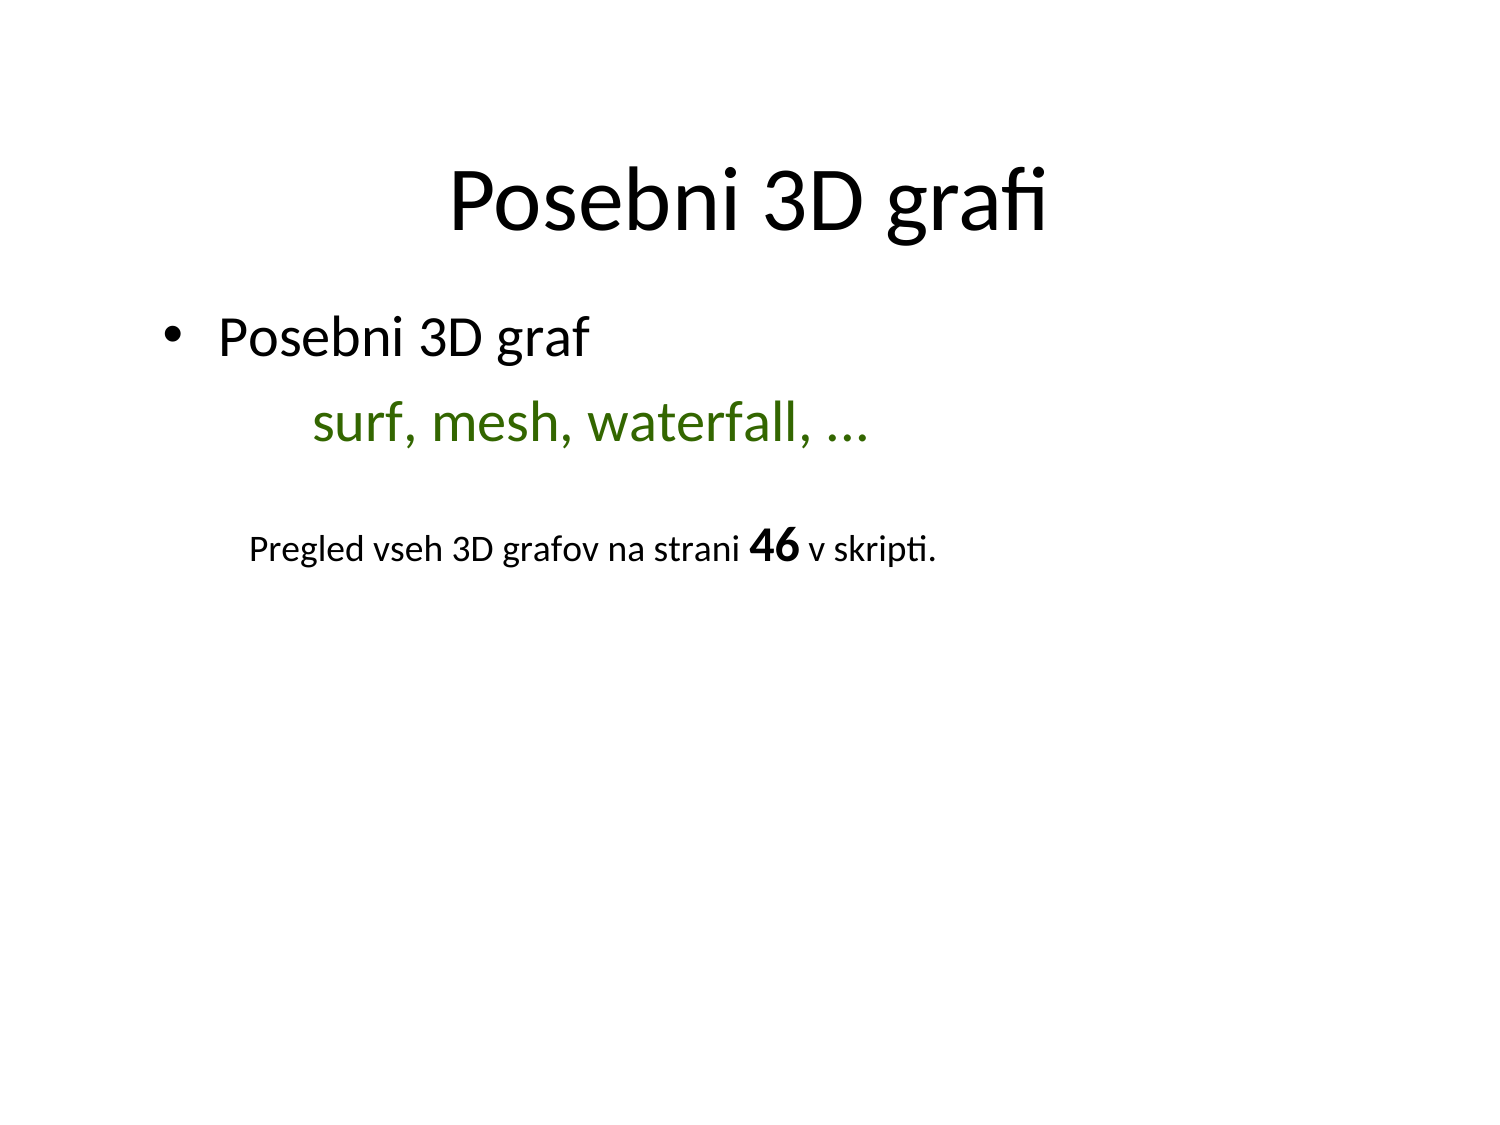

# Posebni 3D grafi
Posebni 3D graf
		surf, mesh, waterfall, ...
Pregled vseh 3D grafov na strani 46 v skripti.